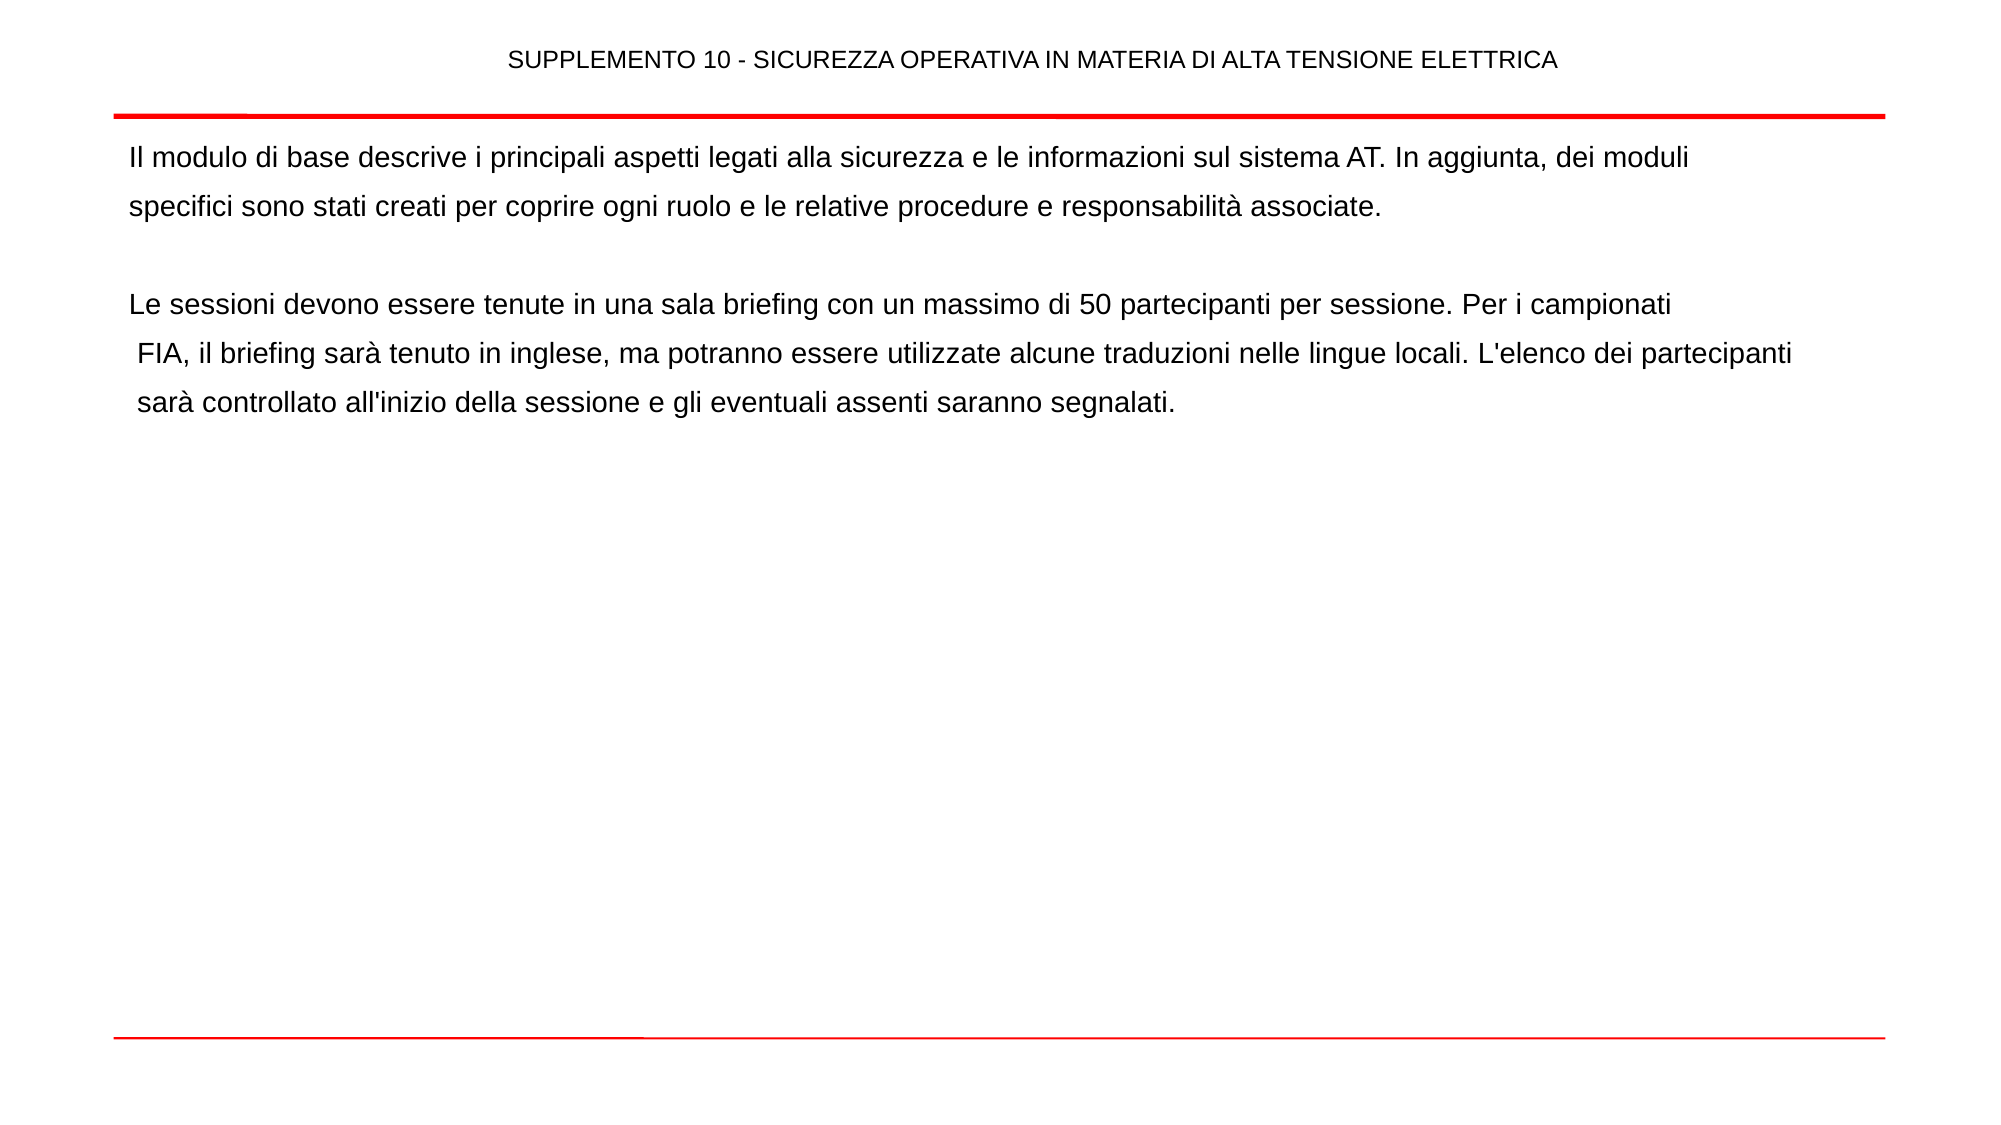

SUPPLEMENTO 10 - SICUREZZA OPERATIVA IN MATERIA DI ALTA TENSIONE ELETTRICA
Il modulo di base descrive i principali aspetti legati alla sicurezza e le informazioni sul sistema AT. In aggiunta, dei moduli
specifici sono stati creati per coprire ogni ruolo e le relative procedure e responsabilità associate.
Le sessioni devono essere tenute in una sala briefing con un massimo di 50 partecipanti per sessione. Per i campionati
 FIA, il briefing sarà tenuto in inglese, ma potranno essere utilizzate alcune traduzioni nelle lingue locali. L'elenco dei partecipanti
 sarà controllato all'inizio della sessione e gli eventuali assenti saranno segnalati.